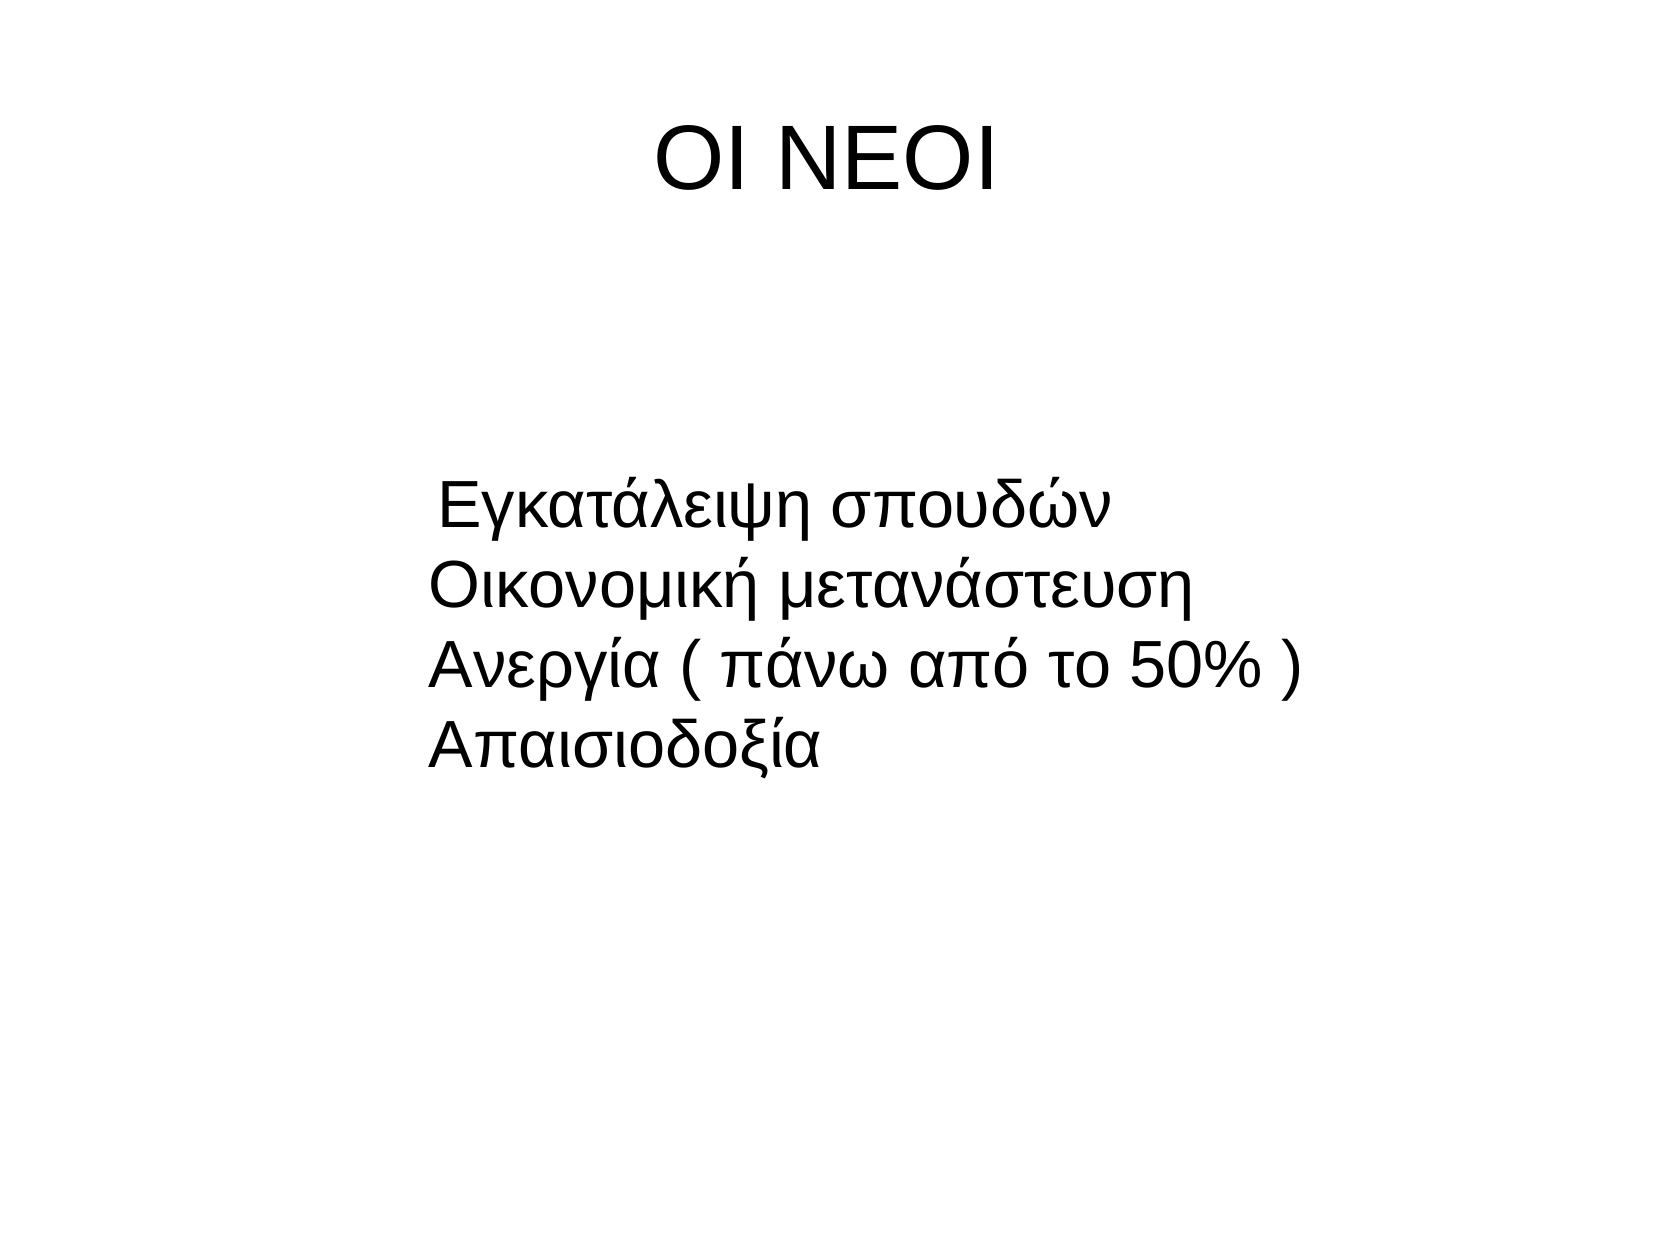

# ΟΙ ΝΕΟΙ
 Εγκατάλειψη σπουδών
Οικονομική μετανάστευση
Ανεργία ( πάνω από το 50% )
Απαισιοδοξία